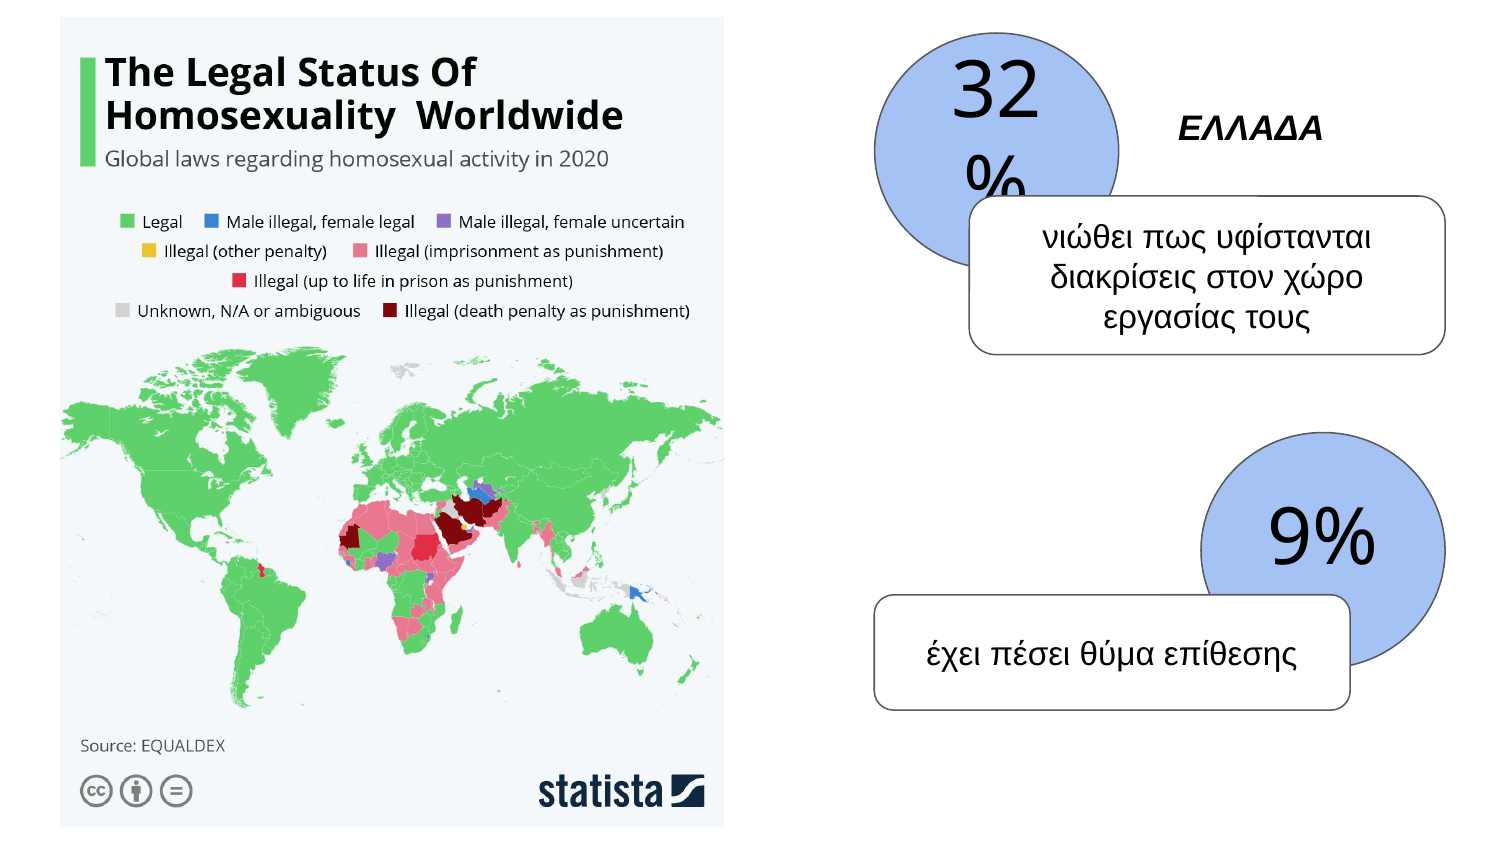

32%
ΕΛΛΑΔΑ
νιώθει πως υφίστανται διακρίσεις στον χώρο εργασίας τους
9%
έχει πέσει θύμα επίθεσης